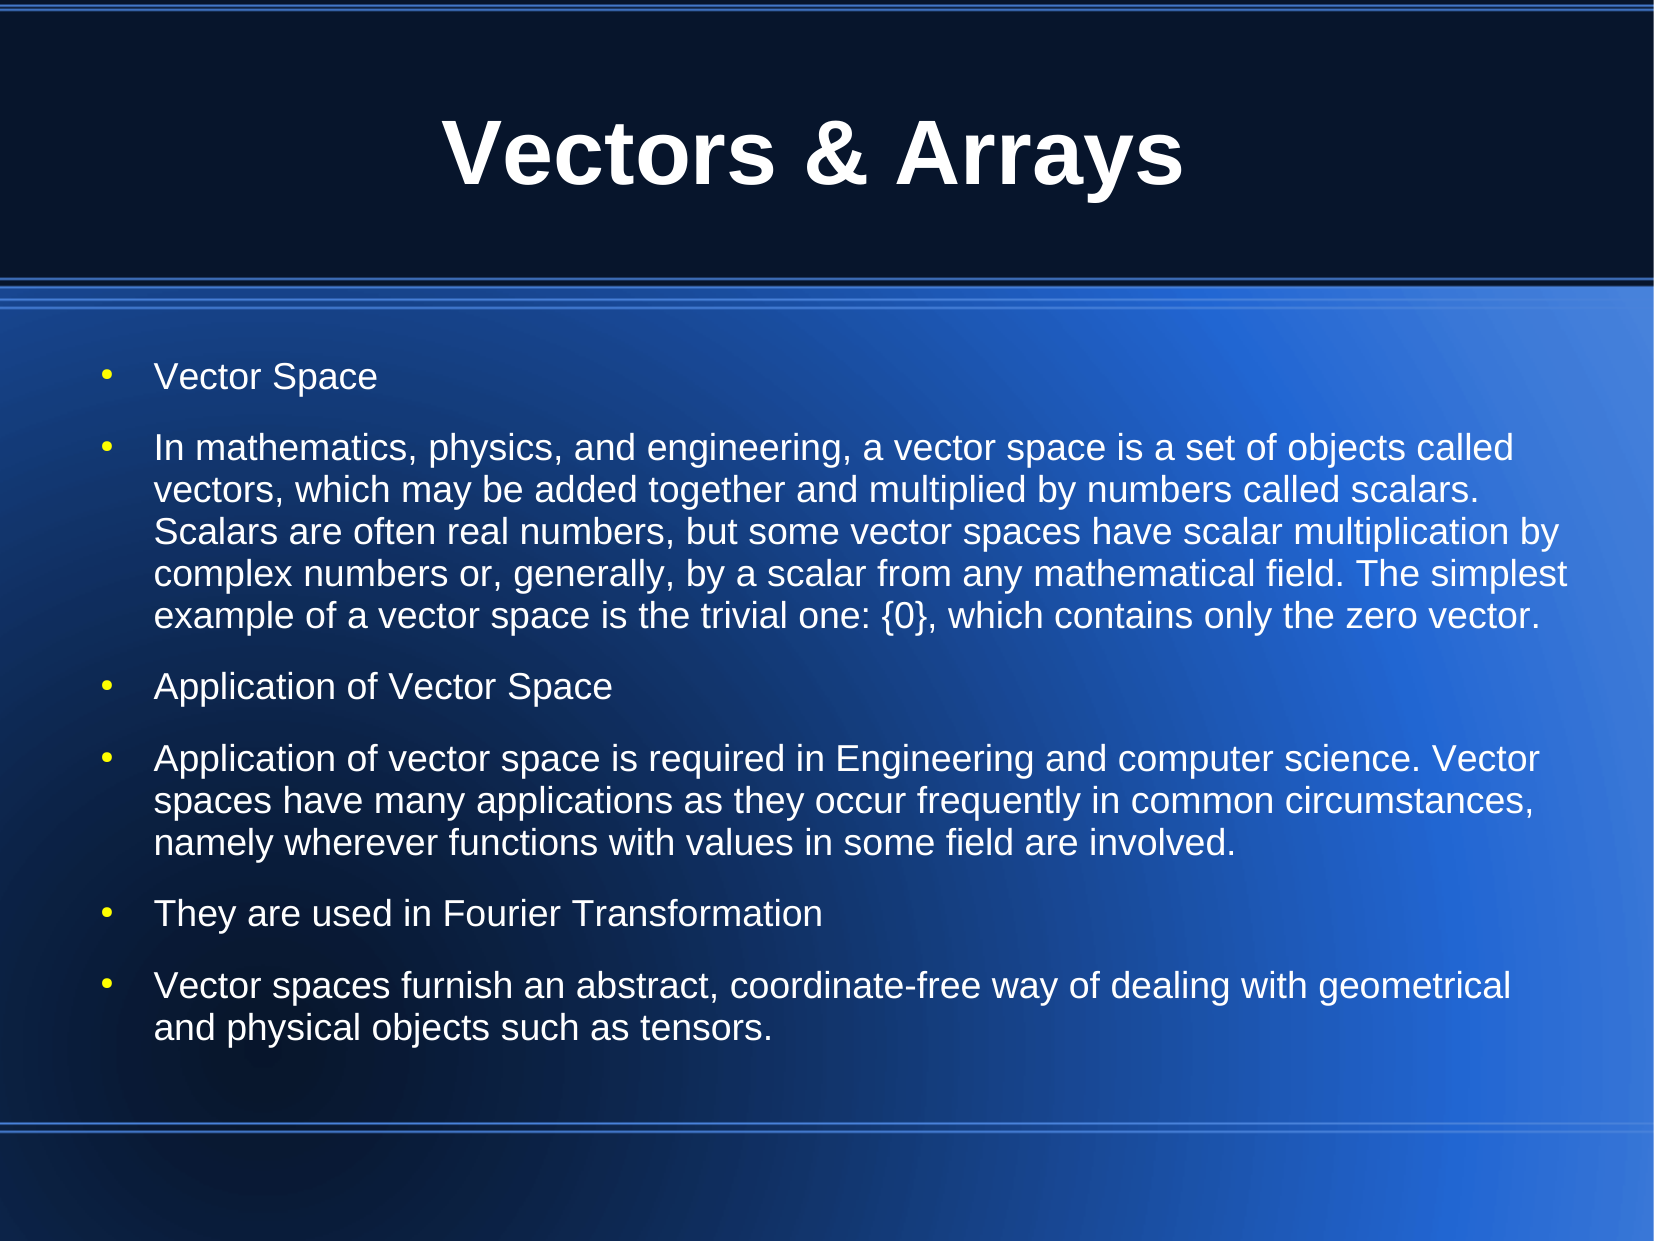

# Vectors & Arrays
Vector Space
In mathematics, physics, and engineering, a vector space is a set of objects called vectors, which may be added together and multiplied by numbers called scalars. Scalars are often real numbers, but some vector spaces have scalar multiplication by complex numbers or, generally, by a scalar from any mathematical field. The simplest example of a vector space is the trivial one: {0}, which contains only the zero vector.
Application of Vector Space
Application of vector space is required in Engineering and computer science. Vector spaces have many applications as they occur frequently in common circumstances, namely wherever functions with values in some field are involved.
They are used in Fourier Transformation
Vector spaces furnish an abstract, coordinate-free way of dealing with geometrical and physical objects such as tensors.